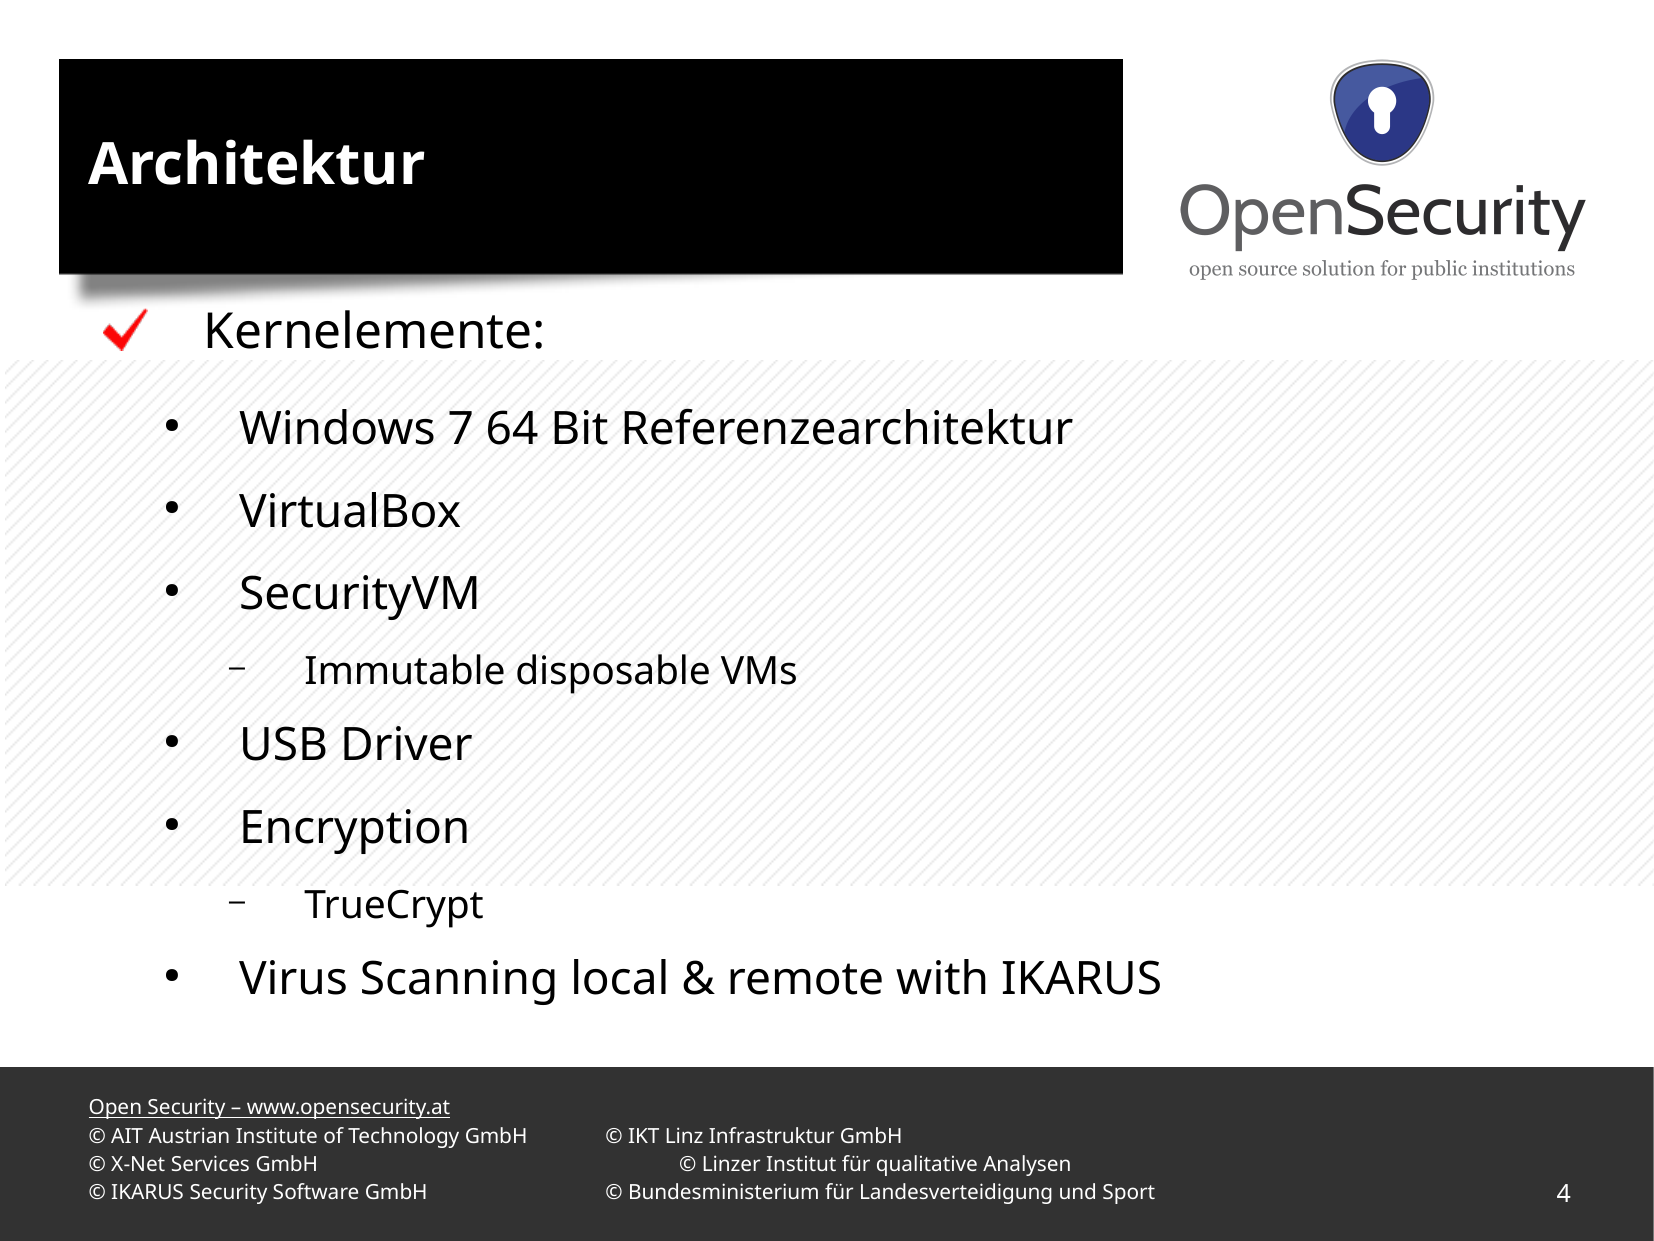

# Architektur
Kernelemente:
Windows 7 64 Bit Referenzearchitektur
VirtualBox
SecurityVM
Immutable disposable VMs
USB Driver
Encryption
TrueCrypt
Virus Scanning local & remote with IKARUS
4